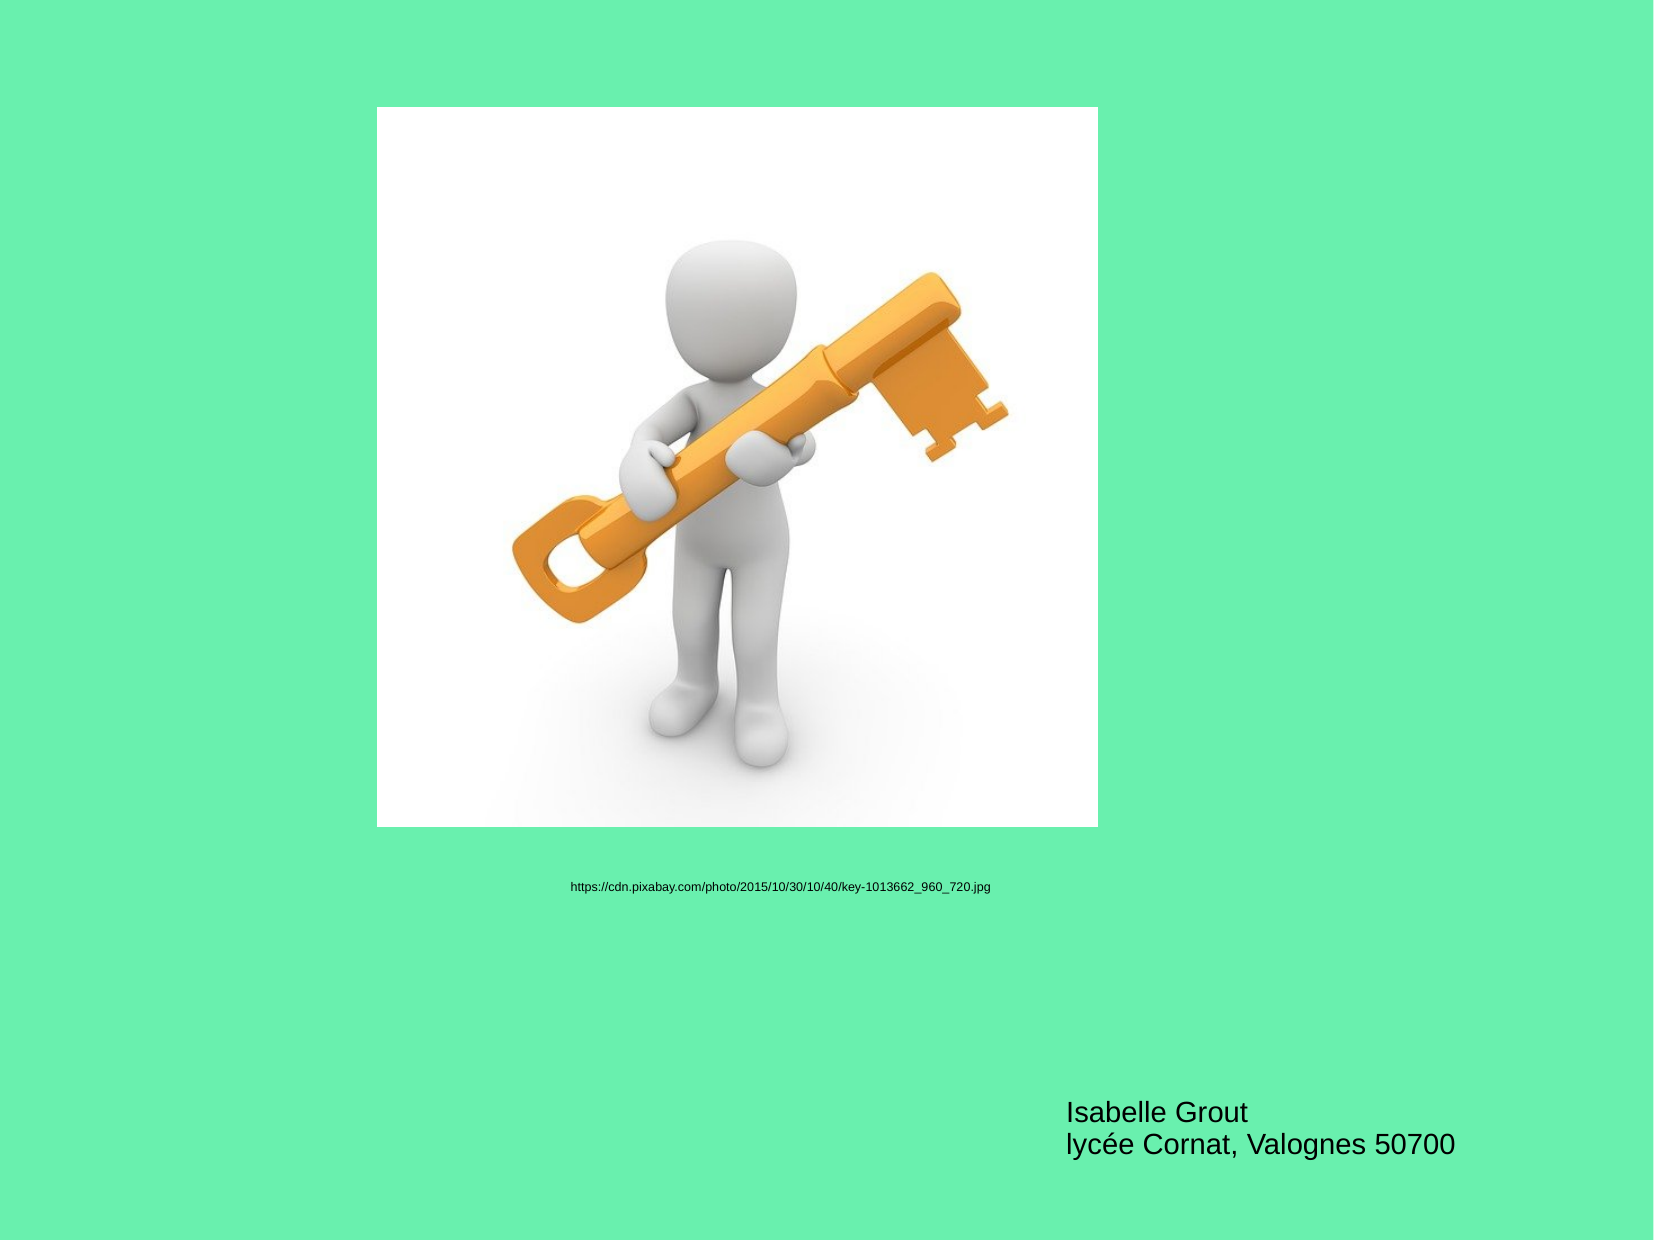

https://cdn.pixabay.com/photo/2015/10/30/10/40/key-1013662_960_720.jpg
 Isabelle Grout
 lycée Cornat, Valognes 50700